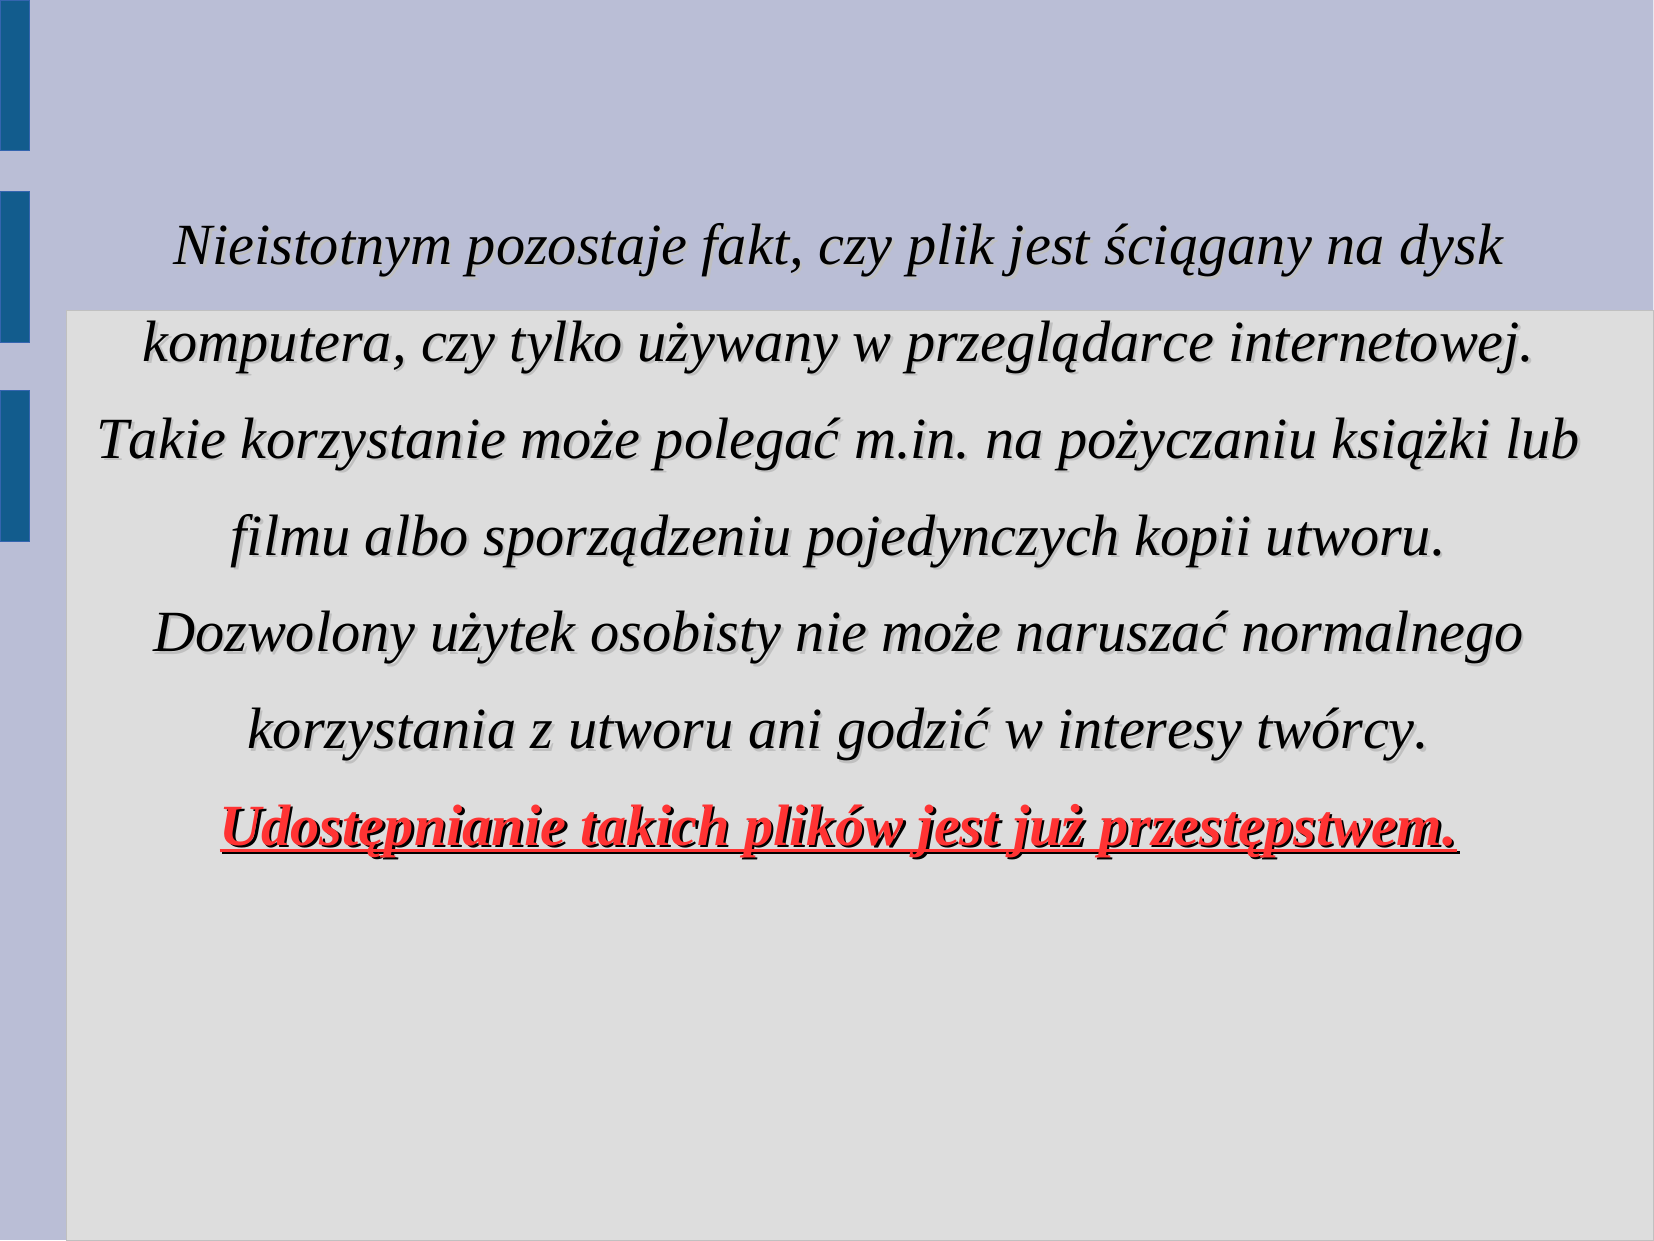

#
Nieistotnym pozostaje fakt, czy plik jest ściągany na dysk komputera, czy tylko używany w przeglądarce internetowej. Takie korzystanie może polegać m.in. na pożyczaniu książki lub filmu albo sporządzeniu pojedynczych kopii utworu. Dozwolony użytek osobisty nie może naruszać normalnego korzystania z utworu ani godzić w interesy twórcy. Udostępnianie takich plików jest już przestępstwem.